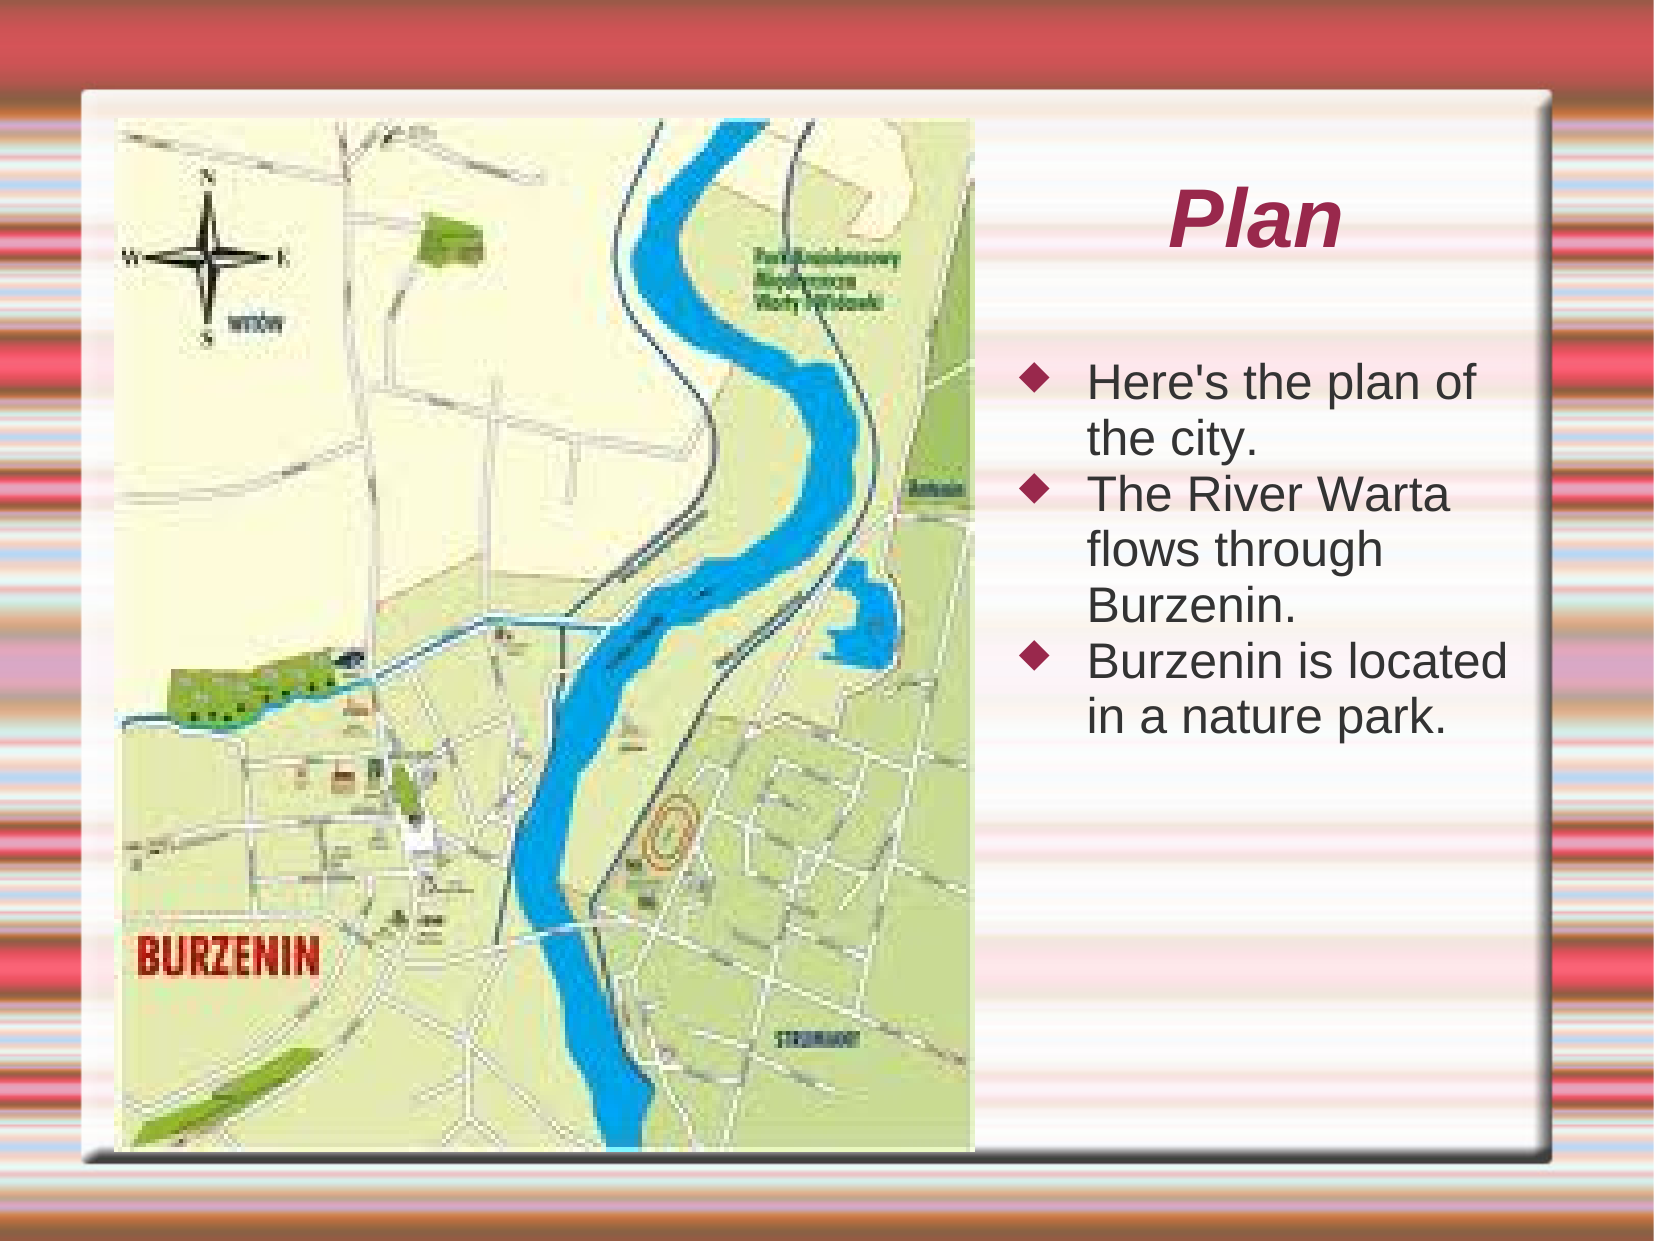

# Plan
Here's the plan of the city.
The River Warta flows through Burzenin.
Burzenin is located in a nature park.